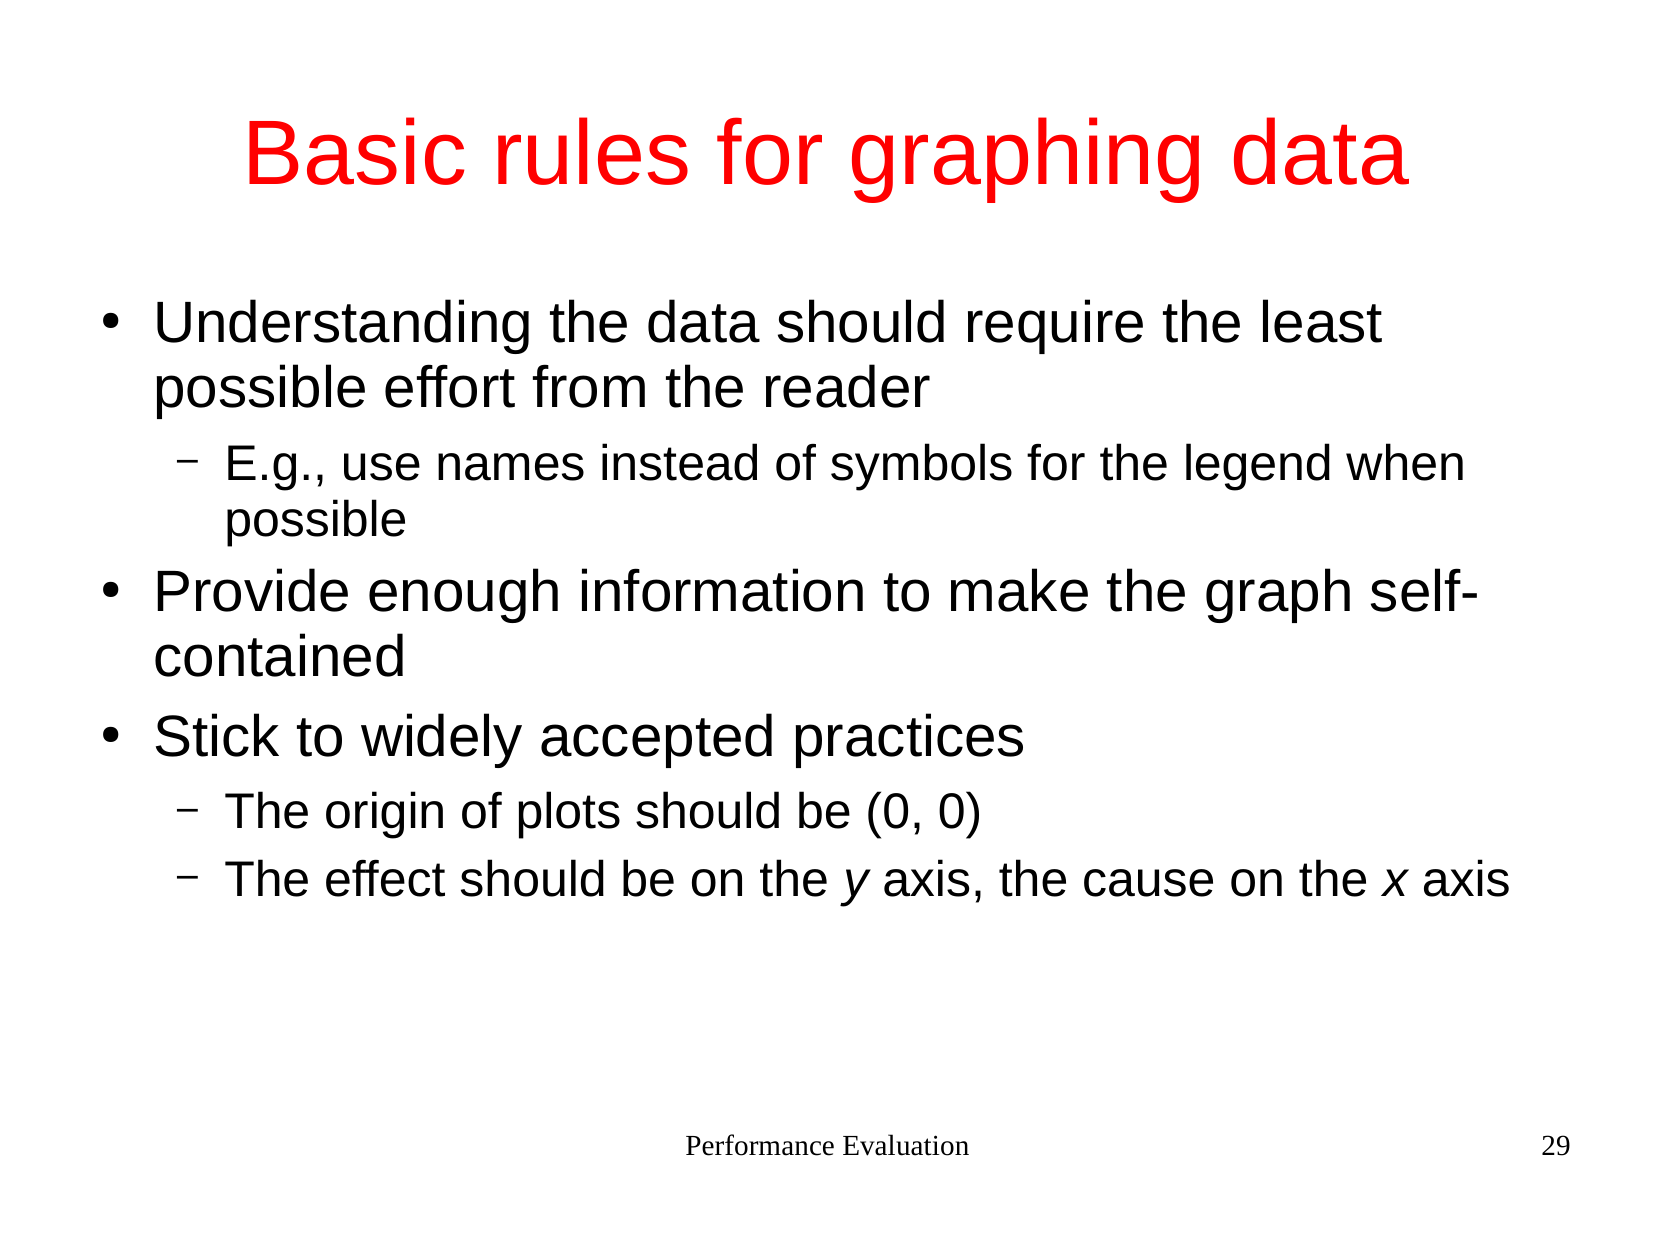

# Basic rules for graphing data
Understanding the data should require the least possible effort from the reader
E.g., use names instead of symbols for the legend when possible
Provide enough information to make the graph self-contained
Stick to widely accepted practices
The origin of plots should be (0, 0)
The effect should be on the y axis, the cause on the x axis
Performance Evaluation
29